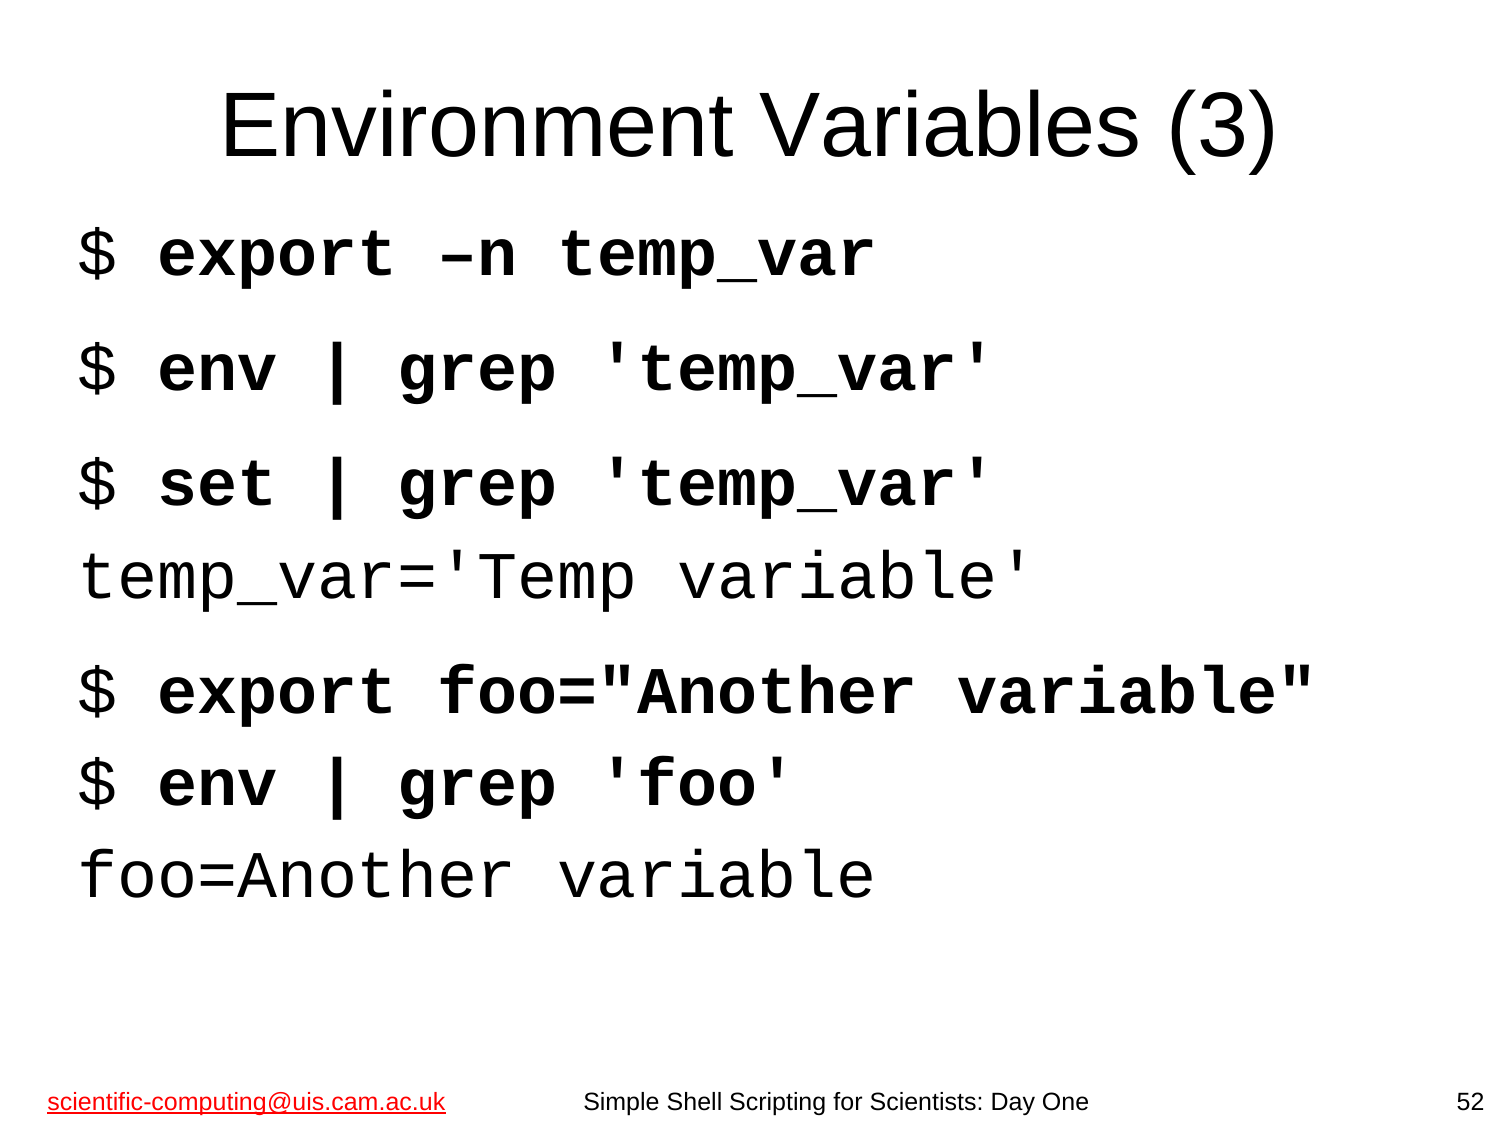

# Environment Variables (3)
$ export –n temp_var
$ env | grep 'temp_var'
$ set | grep 'temp_var'
temp_var='Temp variable'
$ export foo="Another variable"
$ env | grep 'foo'
foo=Another variable
escience-support@ucs.cam.ac.uk	Simple Shell Scripting for Scientists: Day One
52